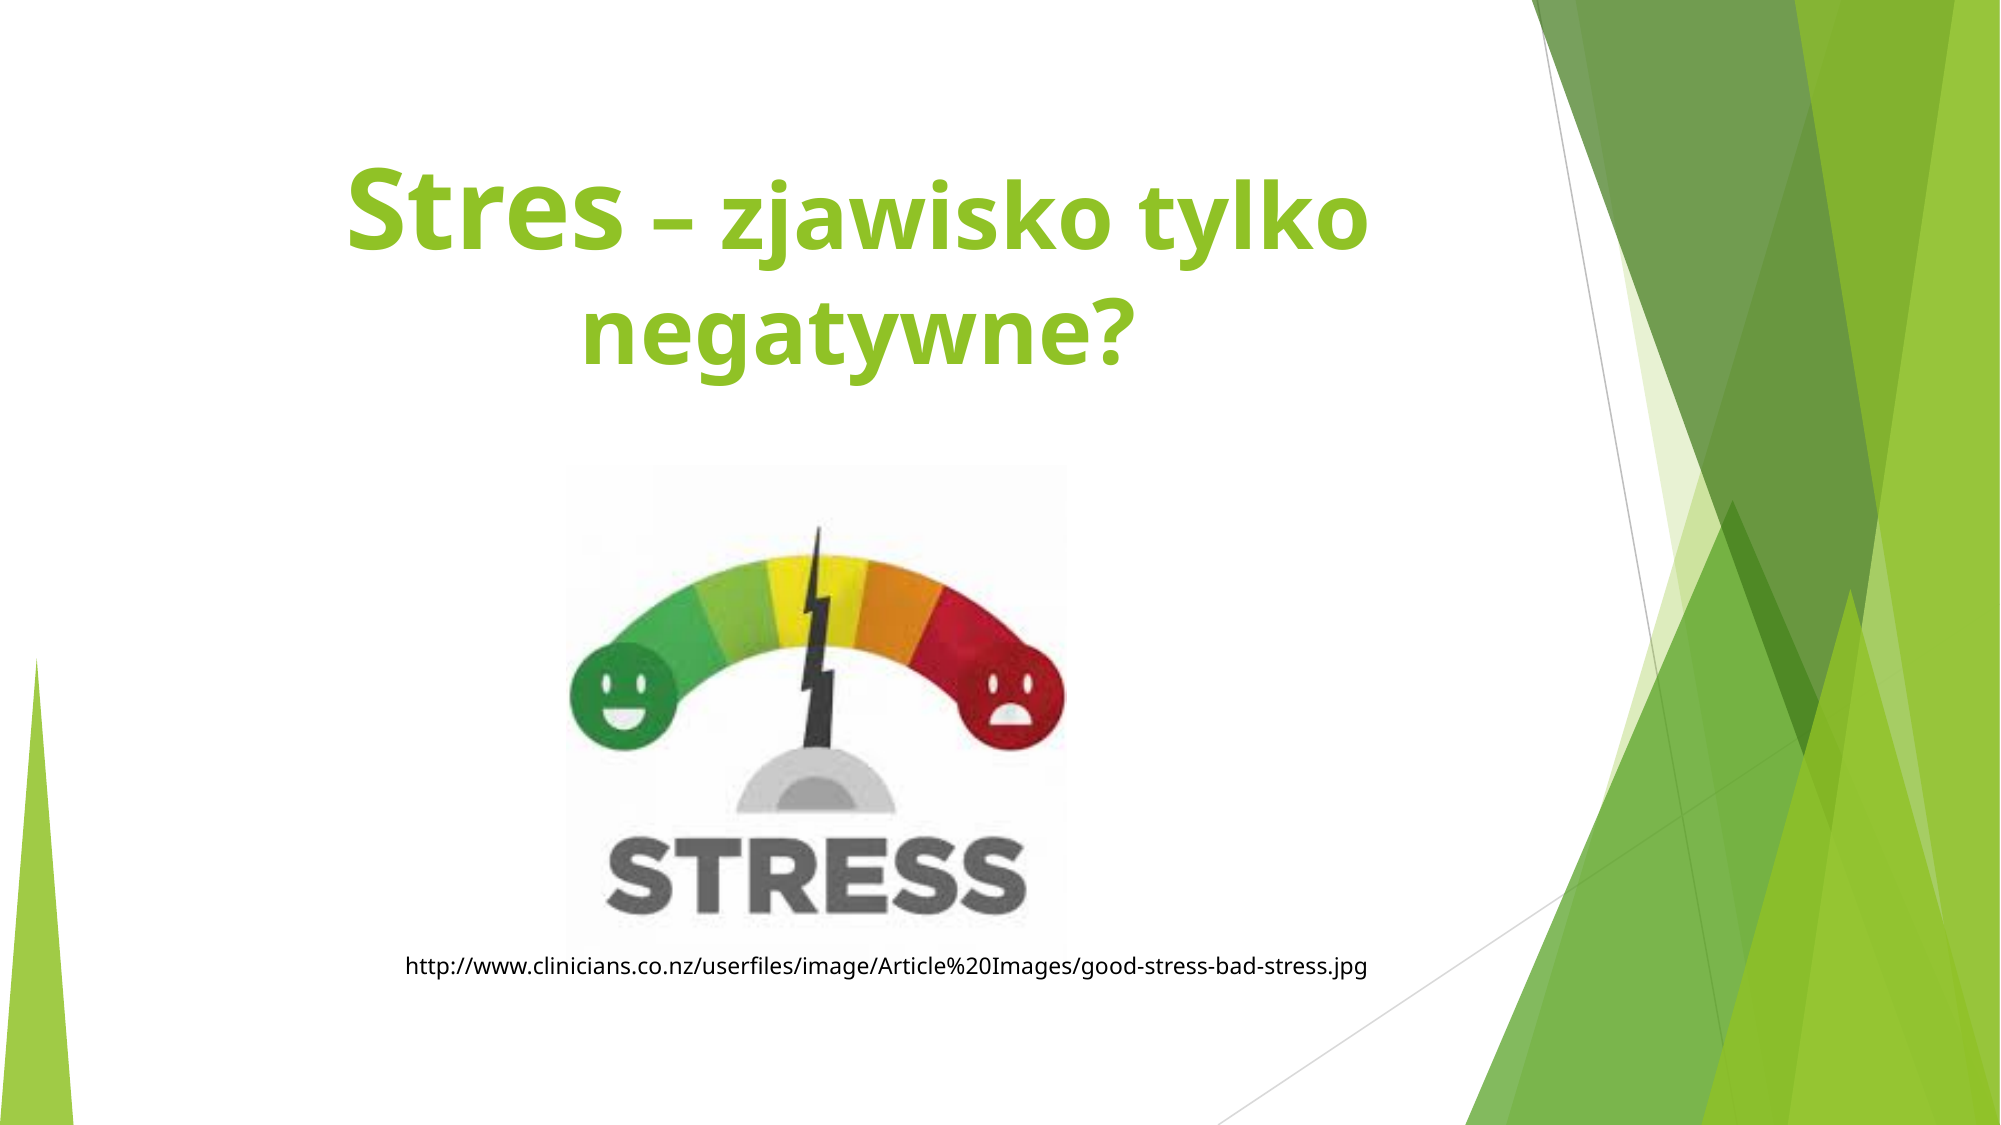

# Stres – zjawisko tylko negatywne?
http://www.clinicians.co.nz/userfiles/image/Article%20Images/good-stress-bad-stress.jpg